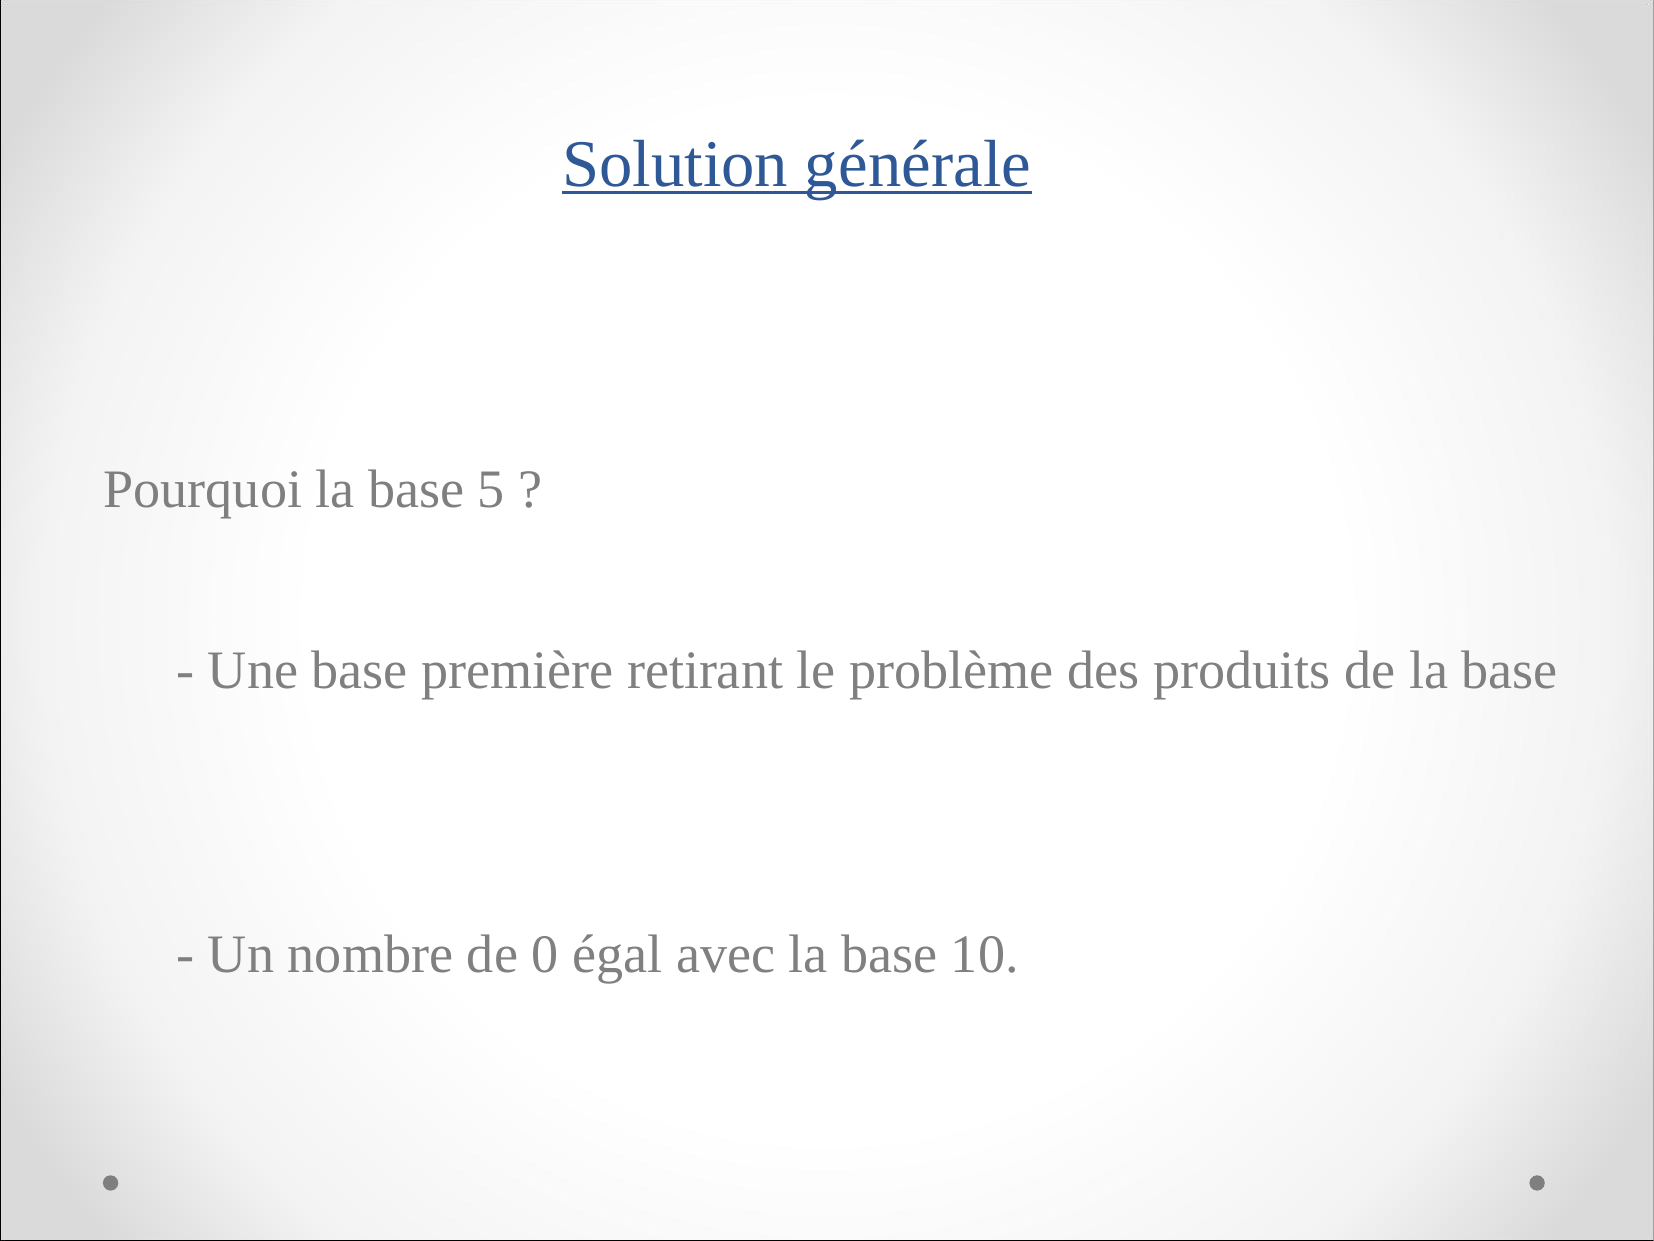

# Solution générale
Pourquoi la base 5 ?
	- Une base première retirant le problème des produits de la base
	- Un nombre de 0 égal avec la base 10.